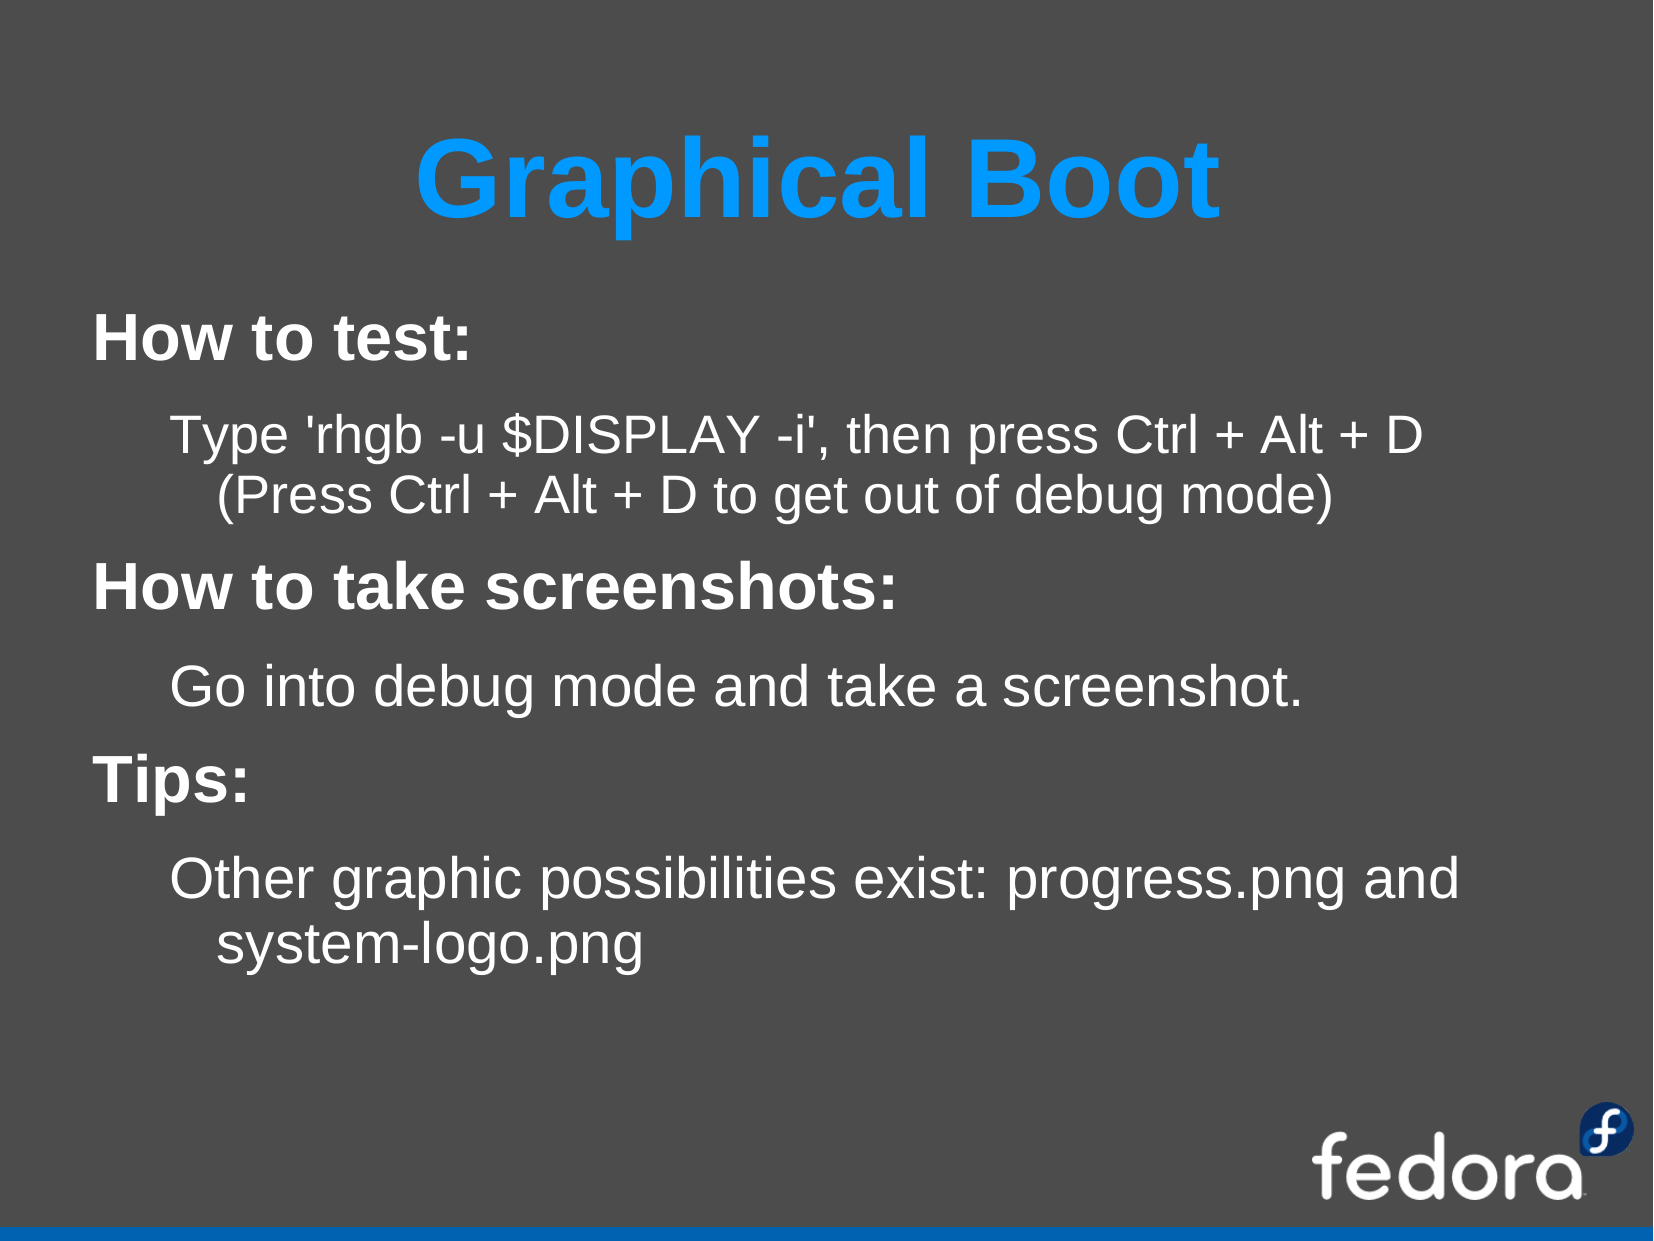

# Graphical Boot
How to test:
Type 'rhgb -u $DISPLAY -i', then press Ctrl + Alt + D (Press Ctrl + Alt + D to get out of debug mode)
How to take screenshots:
Go into debug mode and take a screenshot.
Tips:
Other graphic possibilities exist: progress.png and system-logo.png